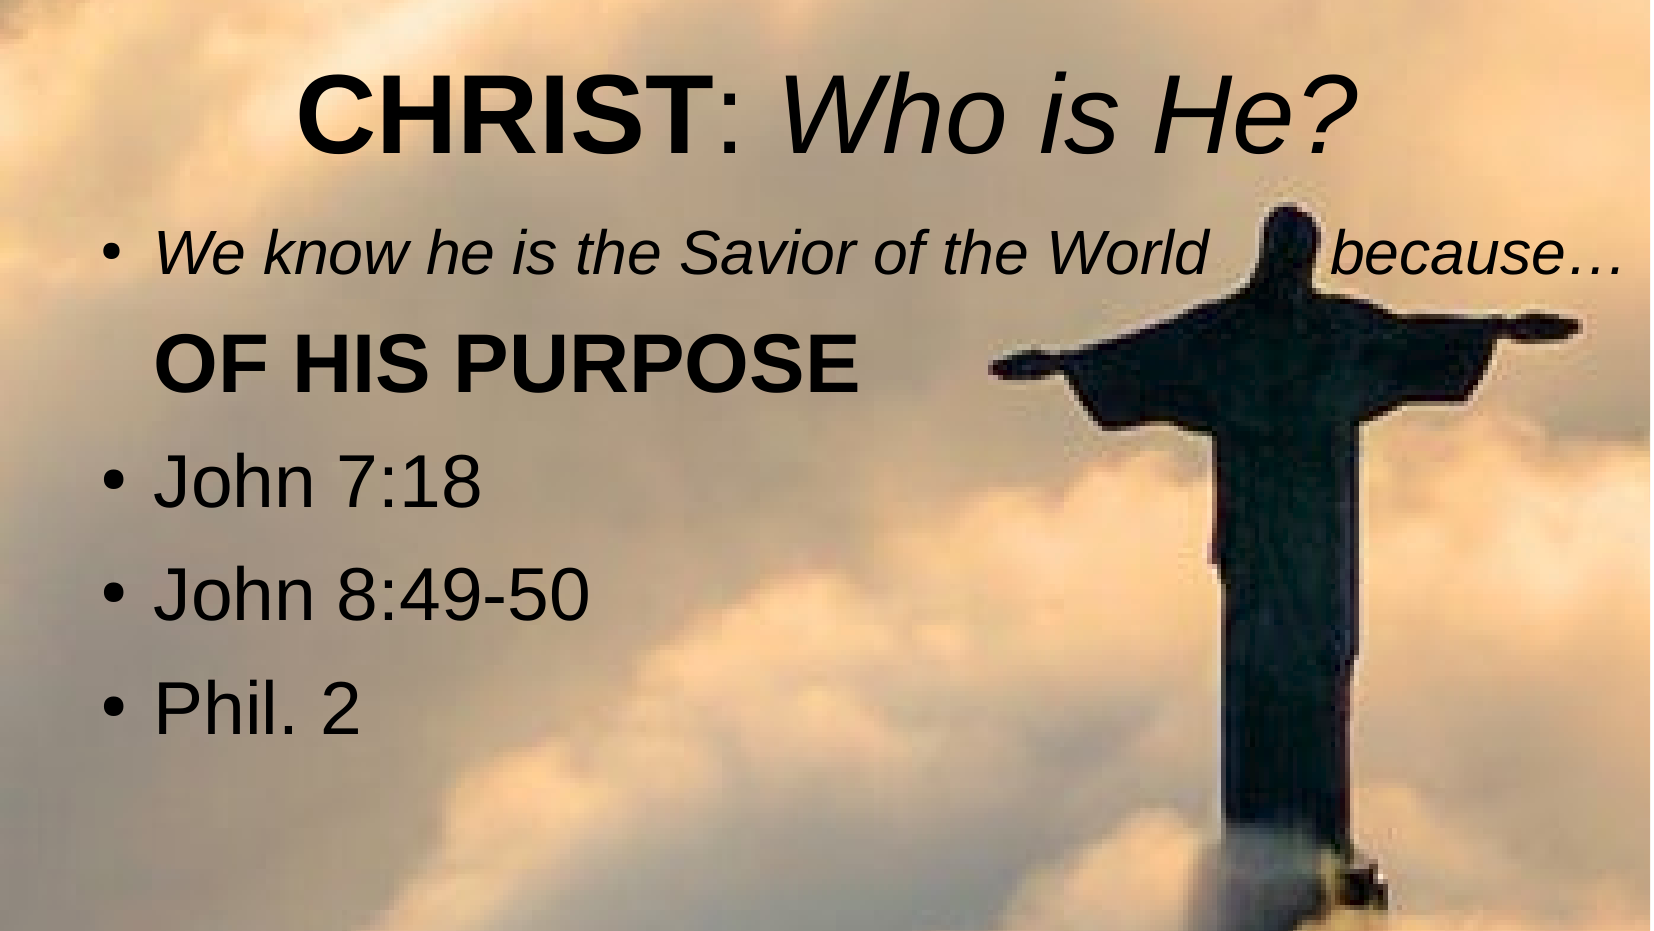

# CHRIST: Who is He?
We know he is the Savior of the World because…
OF HIS PURPOSE
John 7:18
John 8:49-50
Phil. 2